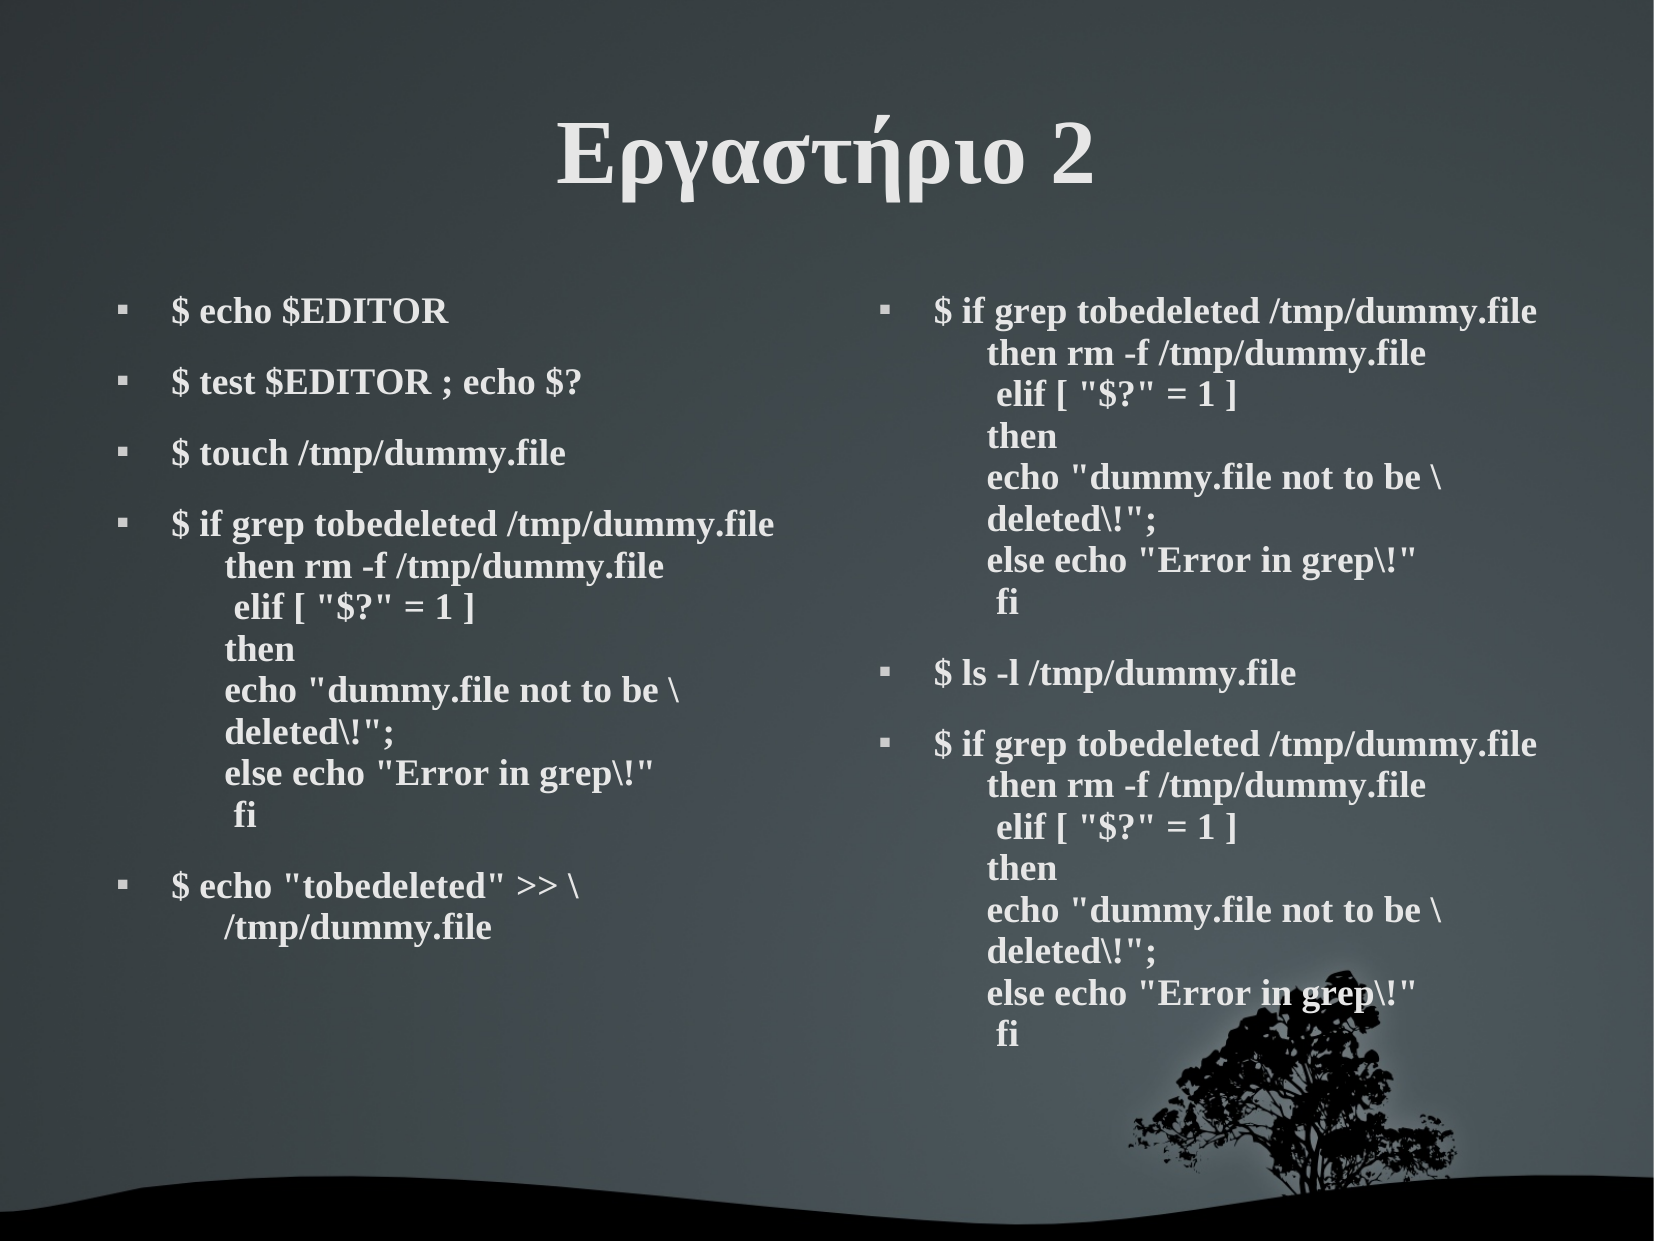

Εργαστήριο 2
# $ echo $EDITOR
$ test $EDITOR ; echo $?
$ touch /tmp/dummy.file
$ if grep tobedeleted /tmp/dummy.file then rm -f /tmp/dummy.file
 elif [ "$?" = 1 ]
then
echo "dummy.file not to be \ deleted\!";
else echo "Error in grep\!"
 fi
$ echo "tobedeleted" >> \ /tmp/dummy.file
$ if grep tobedeleted /tmp/dummy.file then rm -f /tmp/dummy.file
 elif [ "$?" = 1 ]
then
echo "dummy.file not to be \ deleted\!";
else echo "Error in grep\!"
 fi
$ ls -l /tmp/dummy.file
$ if grep tobedeleted /tmp/dummy.file then rm -f /tmp/dummy.file
 elif [ "$?" = 1 ]
then
echo "dummy.file not to be \ deleted\!";
else echo "Error in grep\!"
 fi